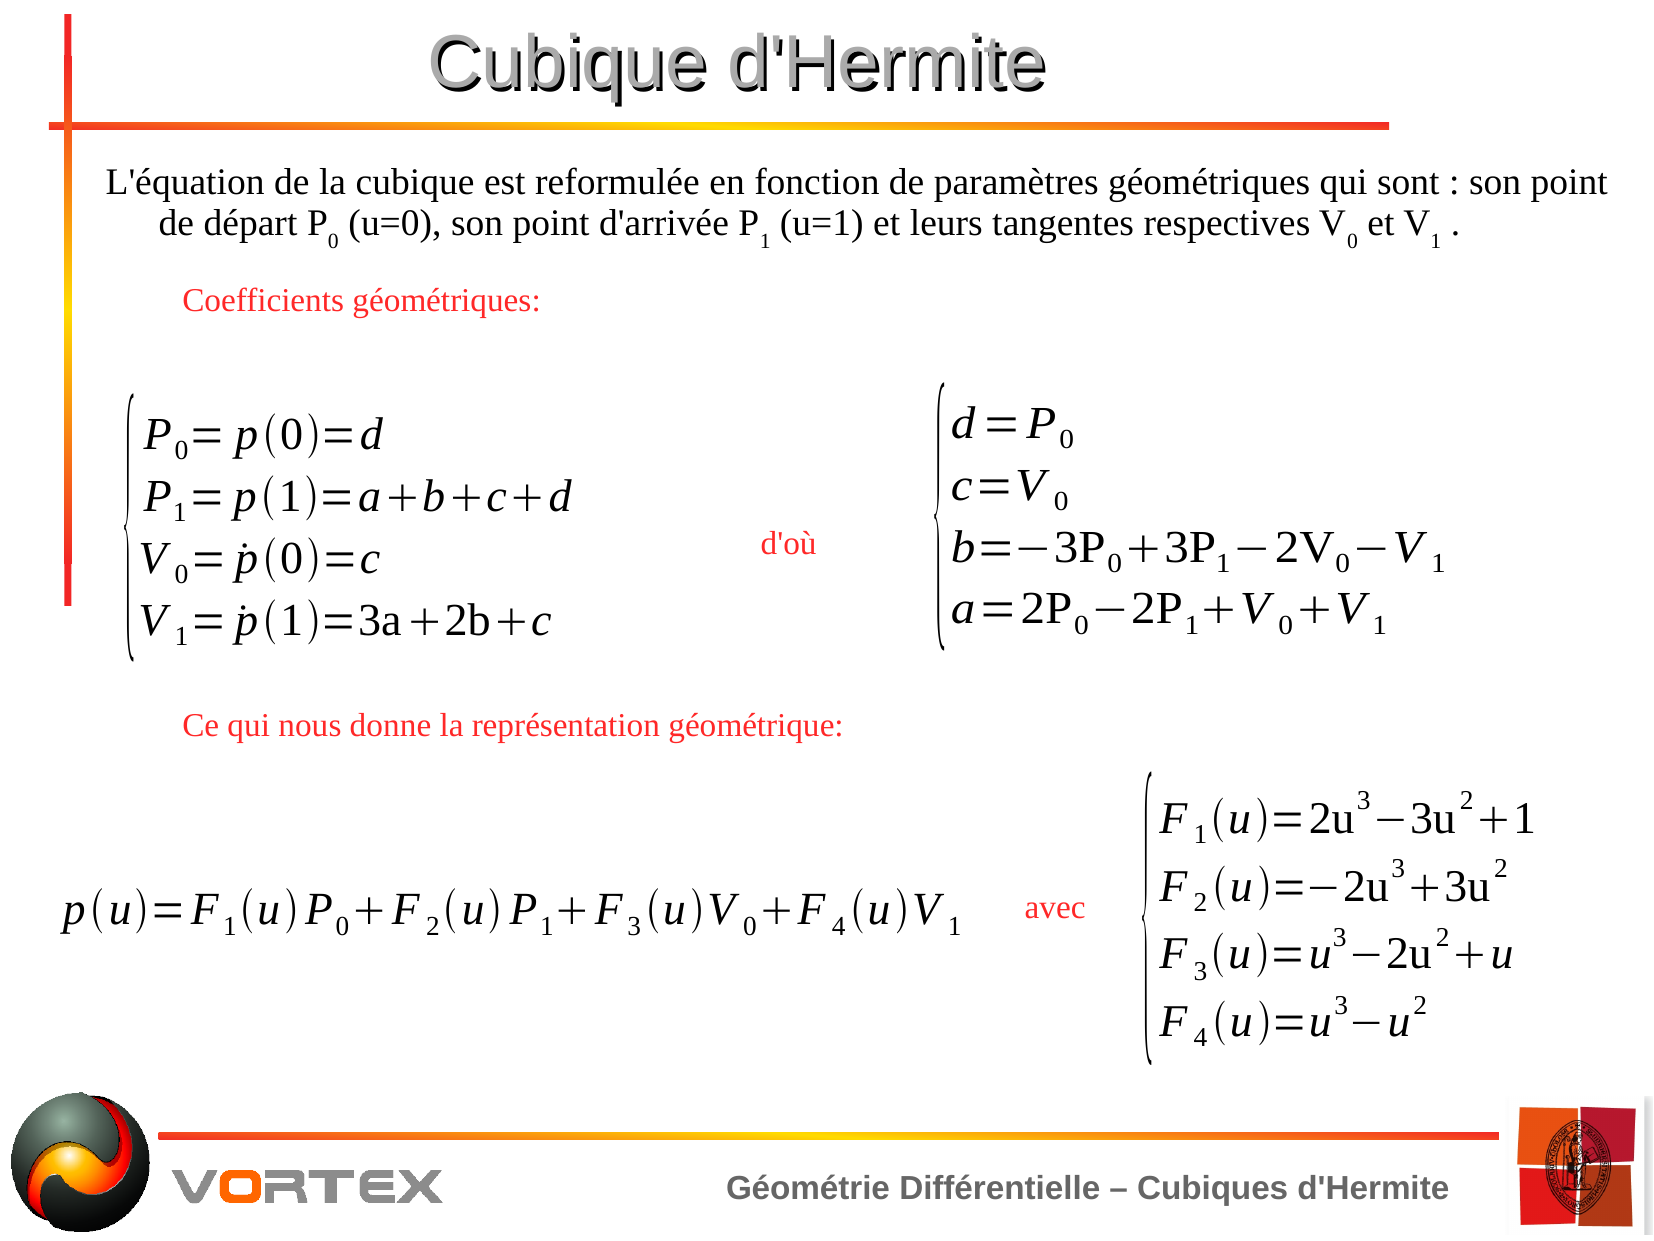

# Cubique d'Hermite
L'équation de la cubique est reformulée en fonction de paramètres géométriques qui sont : son point de départ P0 (u=0), son point d'arrivée P1 (u=1) et leurs tangentes respectives V0 et V1 .
Coefficients géométriques:
				 d'où
Ce qui nous donne la représentation géométrique:
				 avec